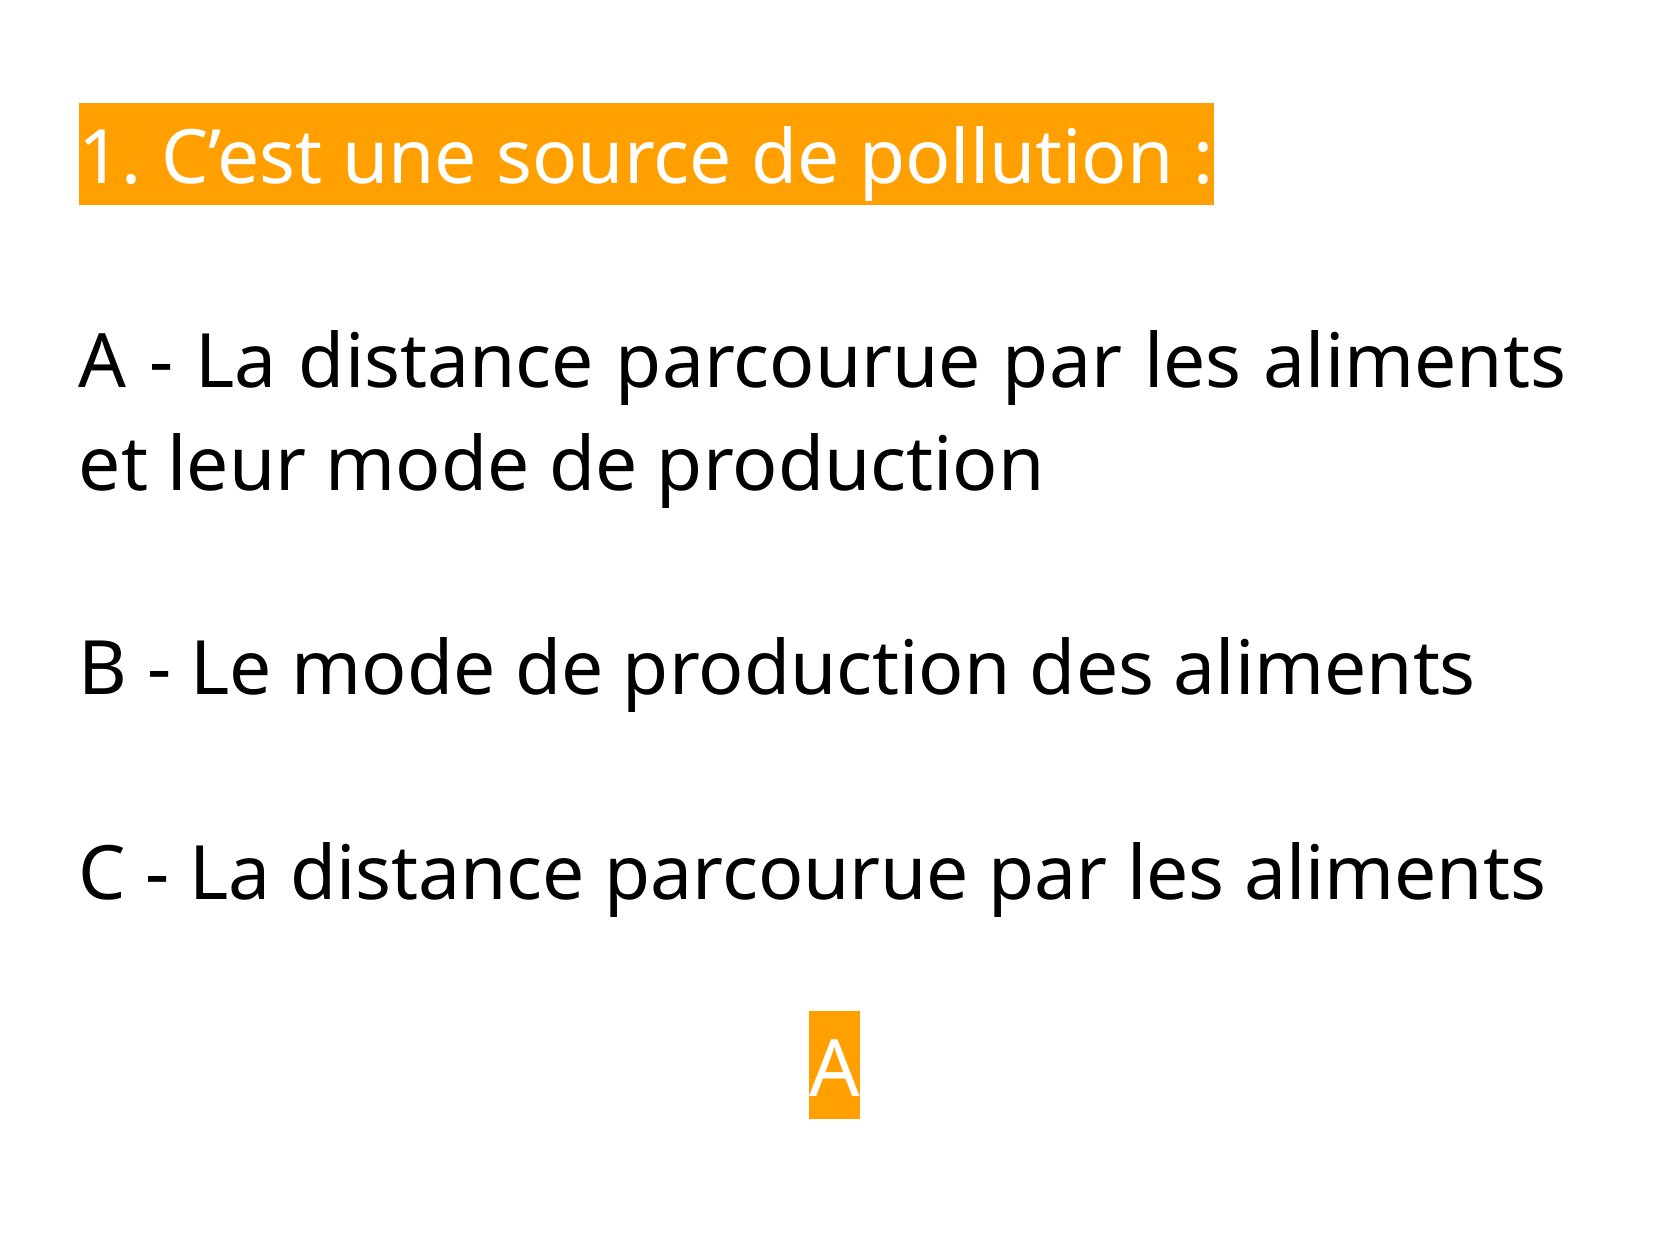

1. C’est une source de pollution :
A - La distance parcourue par les aliments et leur mode de production
B - Le mode de production des aliments
C - La distance parcourue par les aliments
A